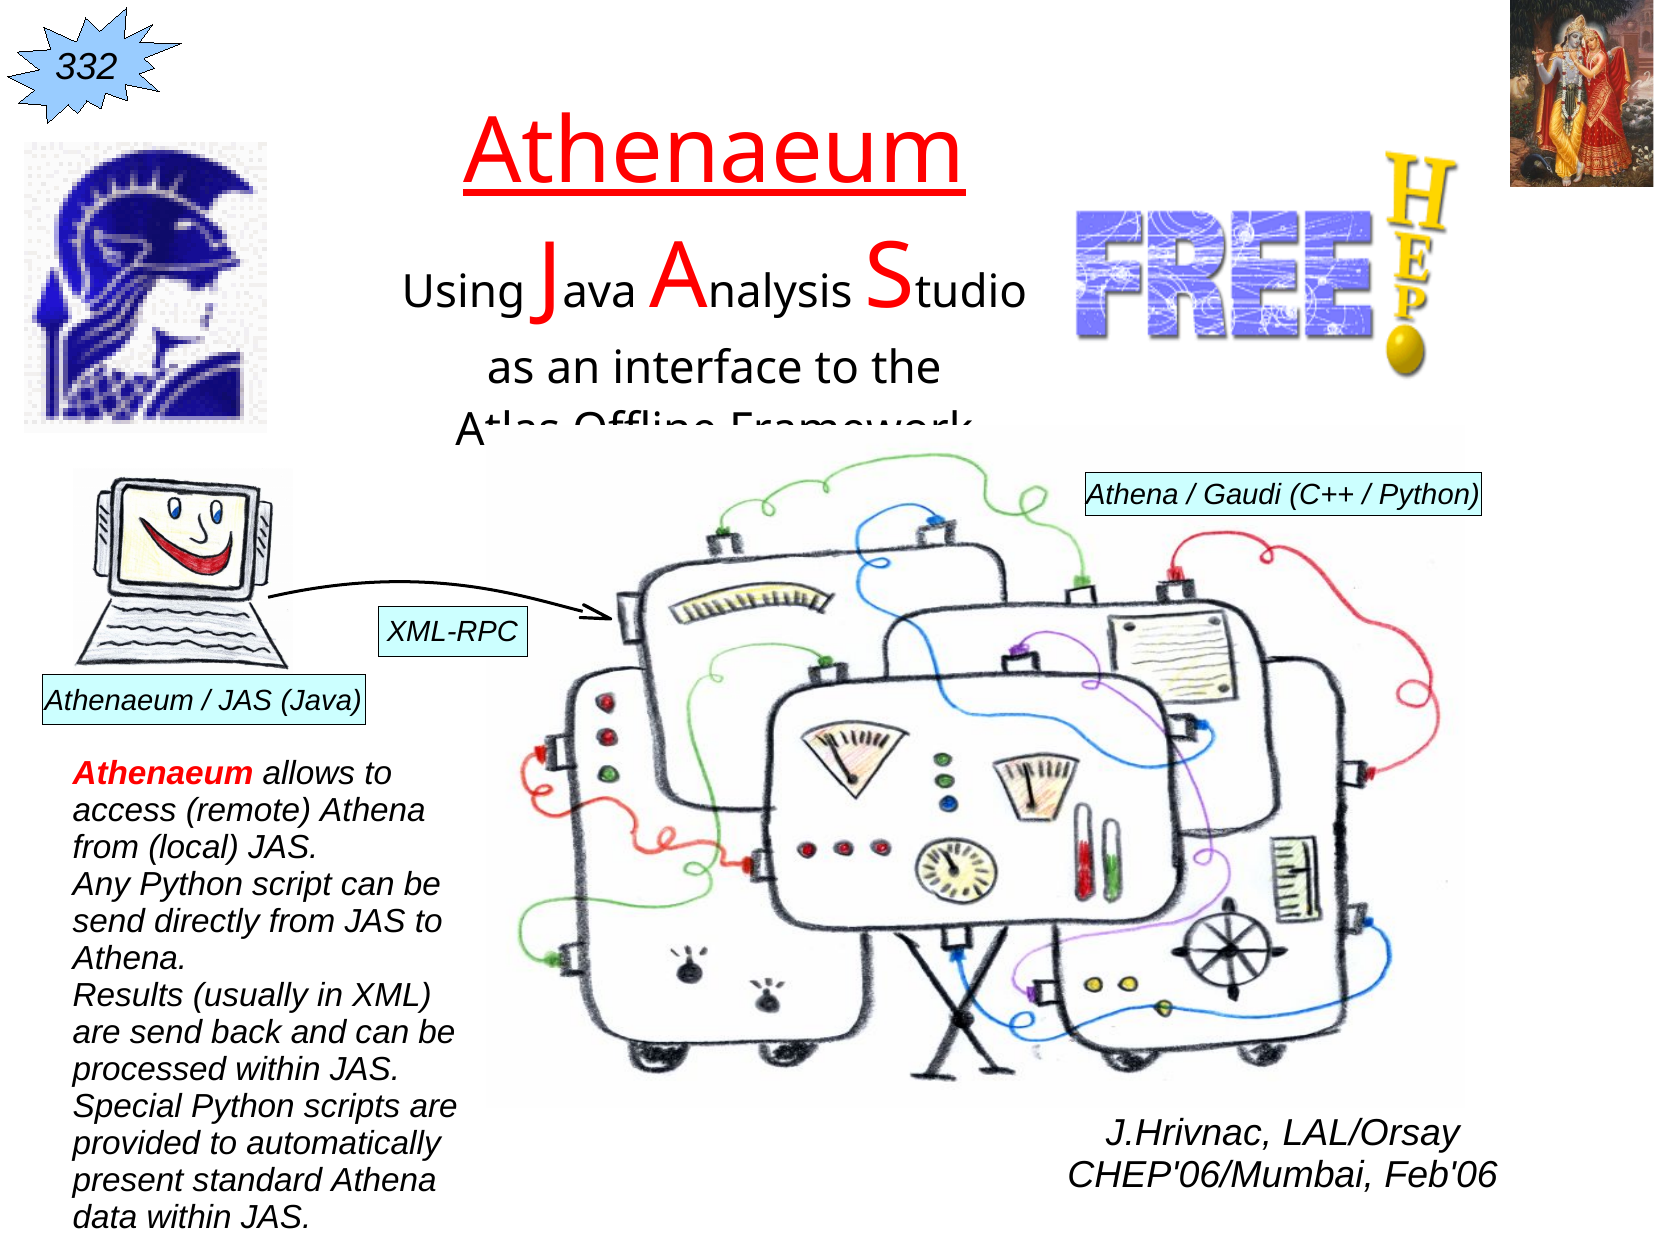

332
# Athenaeum Using Java Analysis Studio as an interface to the Atlas Offline Framework
Athena / Gaudi (C++ / Python)
XML-RPC
Athenaeum / JAS (Java)
Athenaeum allows to access (remote) Athena from (local) JAS.
Any Python script can be send directly from JAS to Athena.
Results (usually in XML) are send back and can be processed within JAS.
Special Python scripts are provided to automatically present standard Athena data within JAS.
J.Hrivnac, LAL/Orsay
CHEP'06/Mumbai, Feb'06